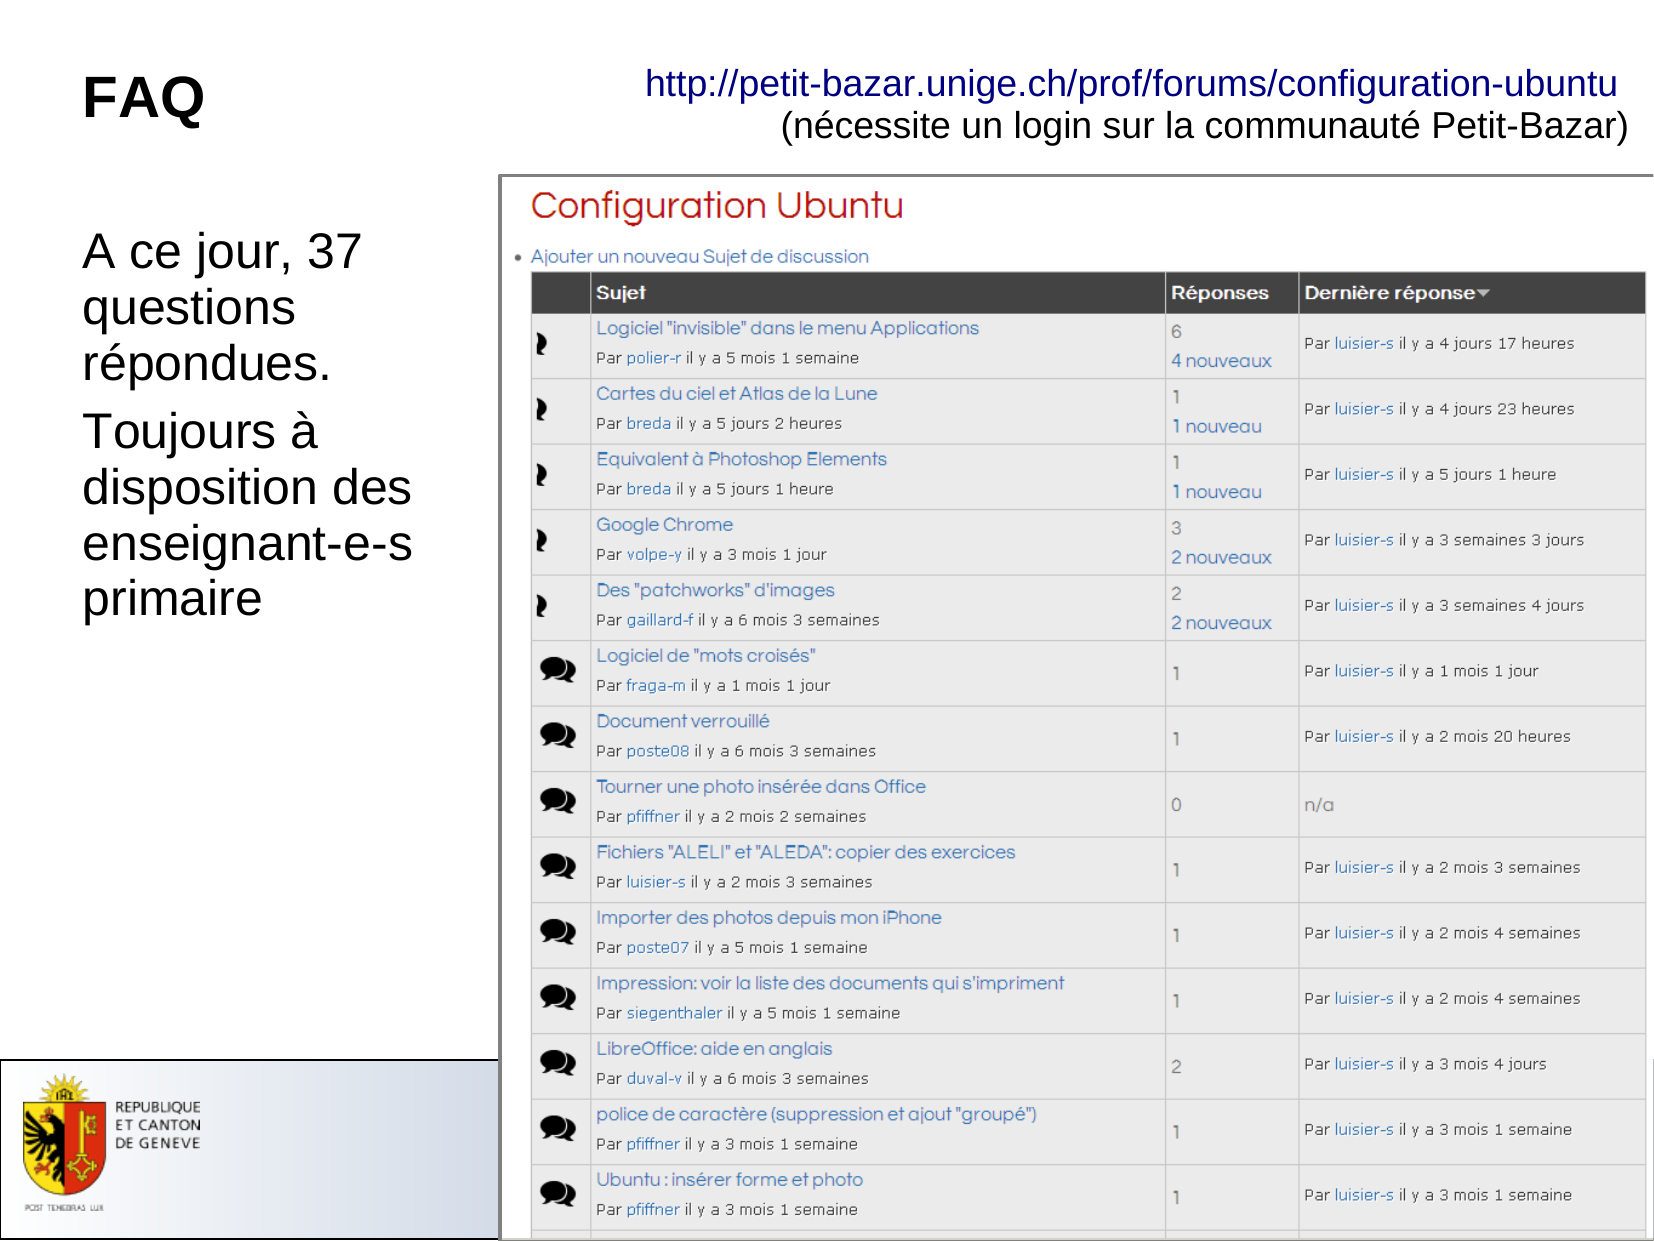

# FAQ
http://petit-bazar.unige.ch/prof/forums/configuration-ubuntu
(nécessite un login sur la communauté Petit-Bazar)
A ce jour, 37 questions répondues.
Toujours à disposition des enseignant-e-s primaire
Département
Nom du service ou office